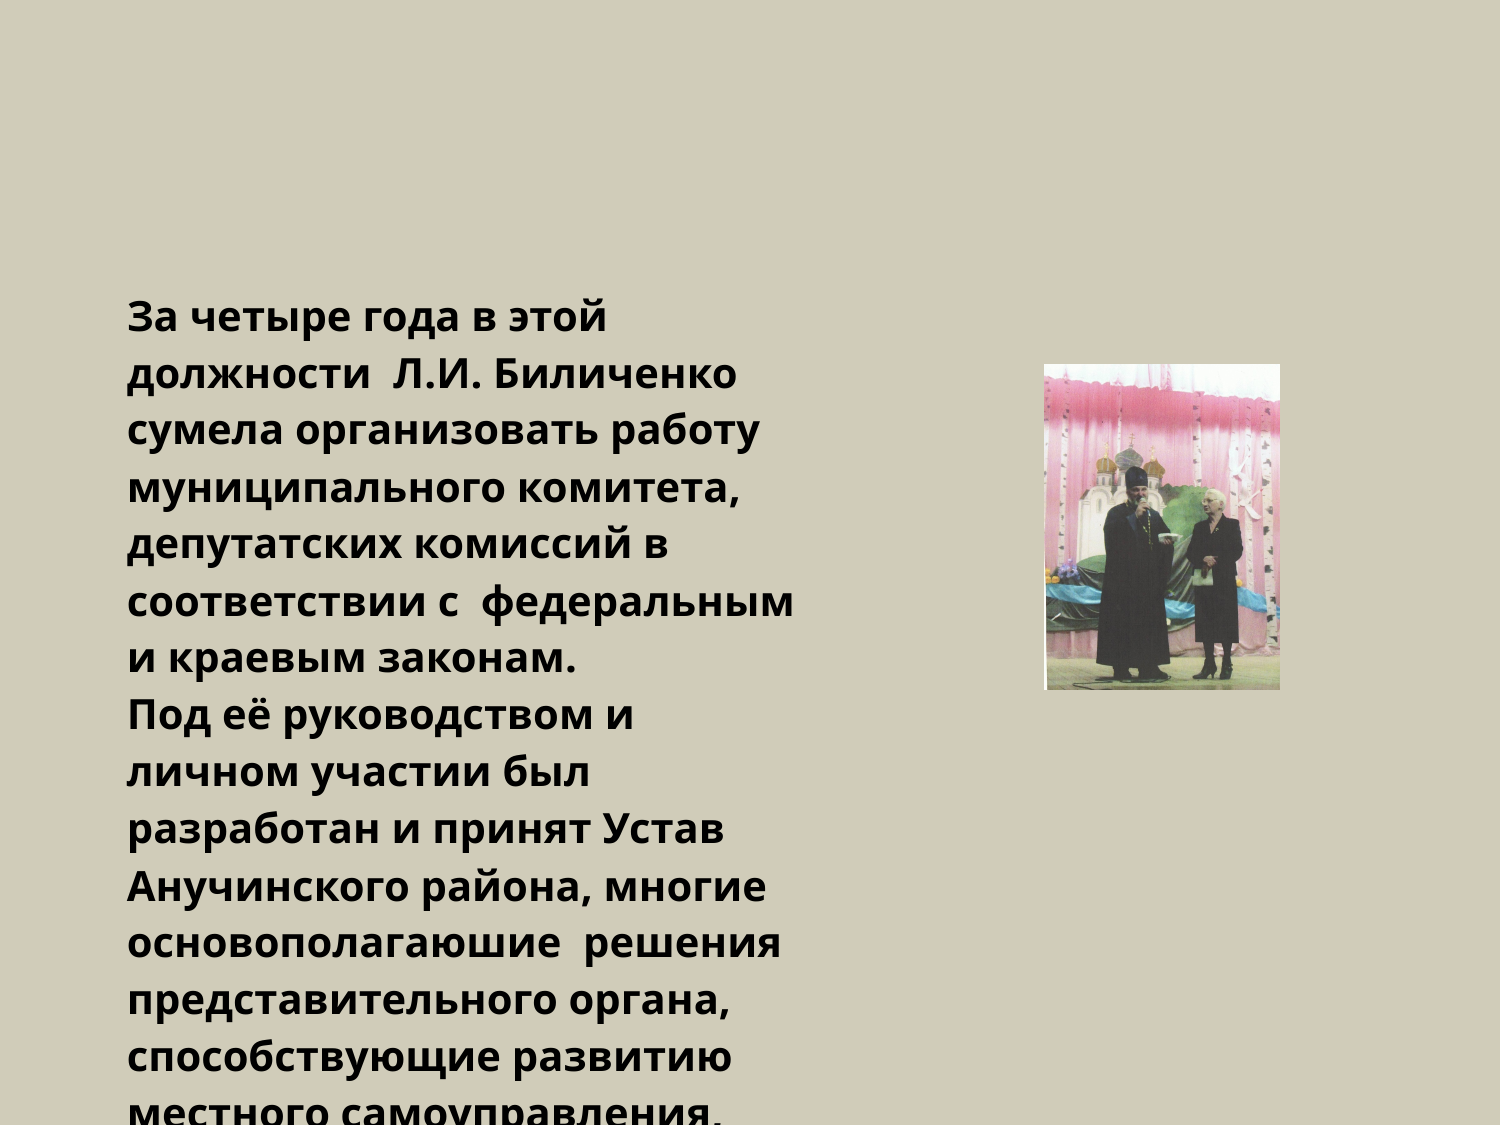

#
За четыре года в этой должности Л.И. Биличенко сумела организовать работу муниципального комитета, депутатских комиссий в соответствии с федеральным и краевым законам.
Под её руководством и личном участии был разработан и принят Устав Анучинского района, многие основополагаюшие решения представительного органа, способствующие развитию местного самоуправления, становлению работу общественной приёмной на высокий уровень муниципальных органов власти.